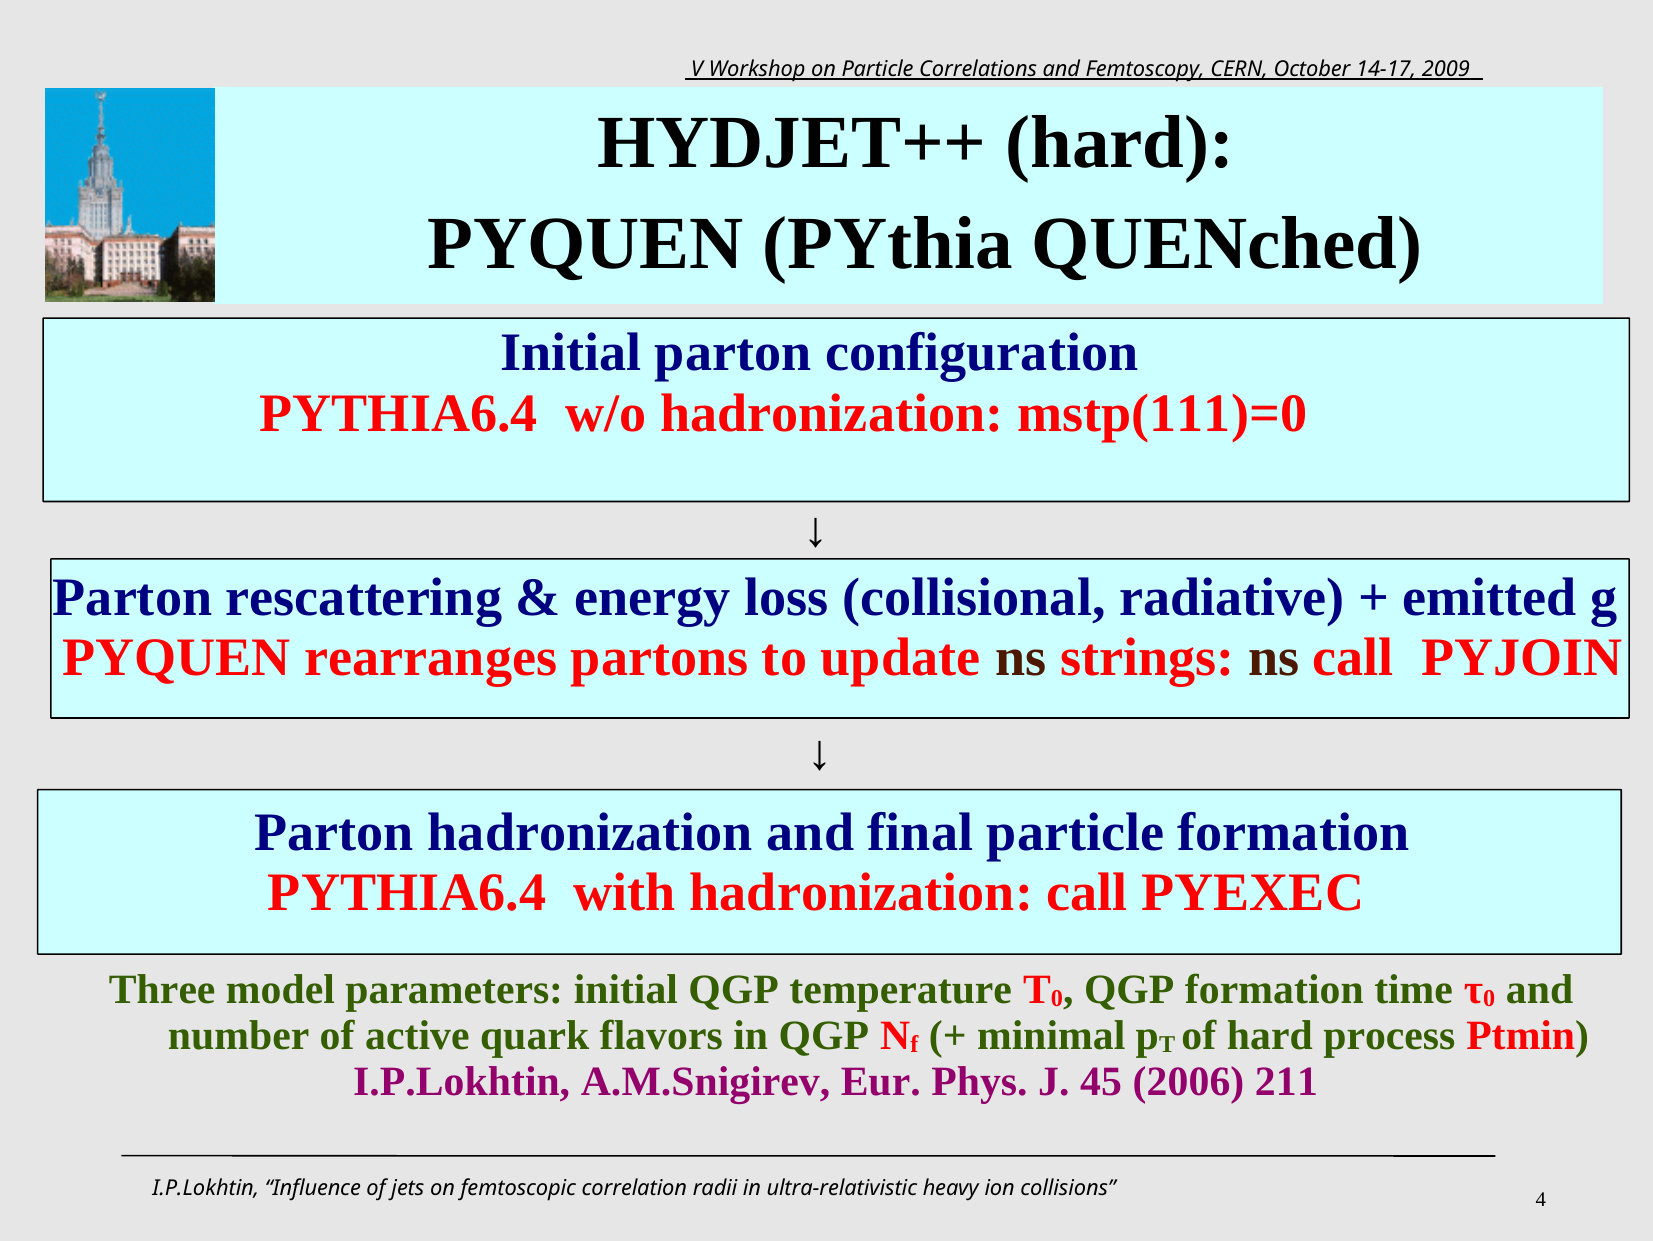

# HYDJET++ (hard): PYQUEN (PYthia QUENched)
 Initial parton configuration
 PYTHIA6.4 w/o hadronization: mstp(111)=0
↓
Parton rescattering & energy loss (collisional, radiative) + emitted g
 PYQUEN rearranges partons to update ns strings: ns call PYJOIN
↓
 Parton hadronization and final particle formation
 PYTHIA6.4 with hadronization: call PYEXEC
Three model parameters: initial QGP temperature T0, QGP formation time τ0 and number of active quark flavors in QGP Nf (+ minimal pT of hard process Ptmin)
I.P.Lokhtin, A.M.Snigirev, Eur. Phys. J. 45 (2006) 211